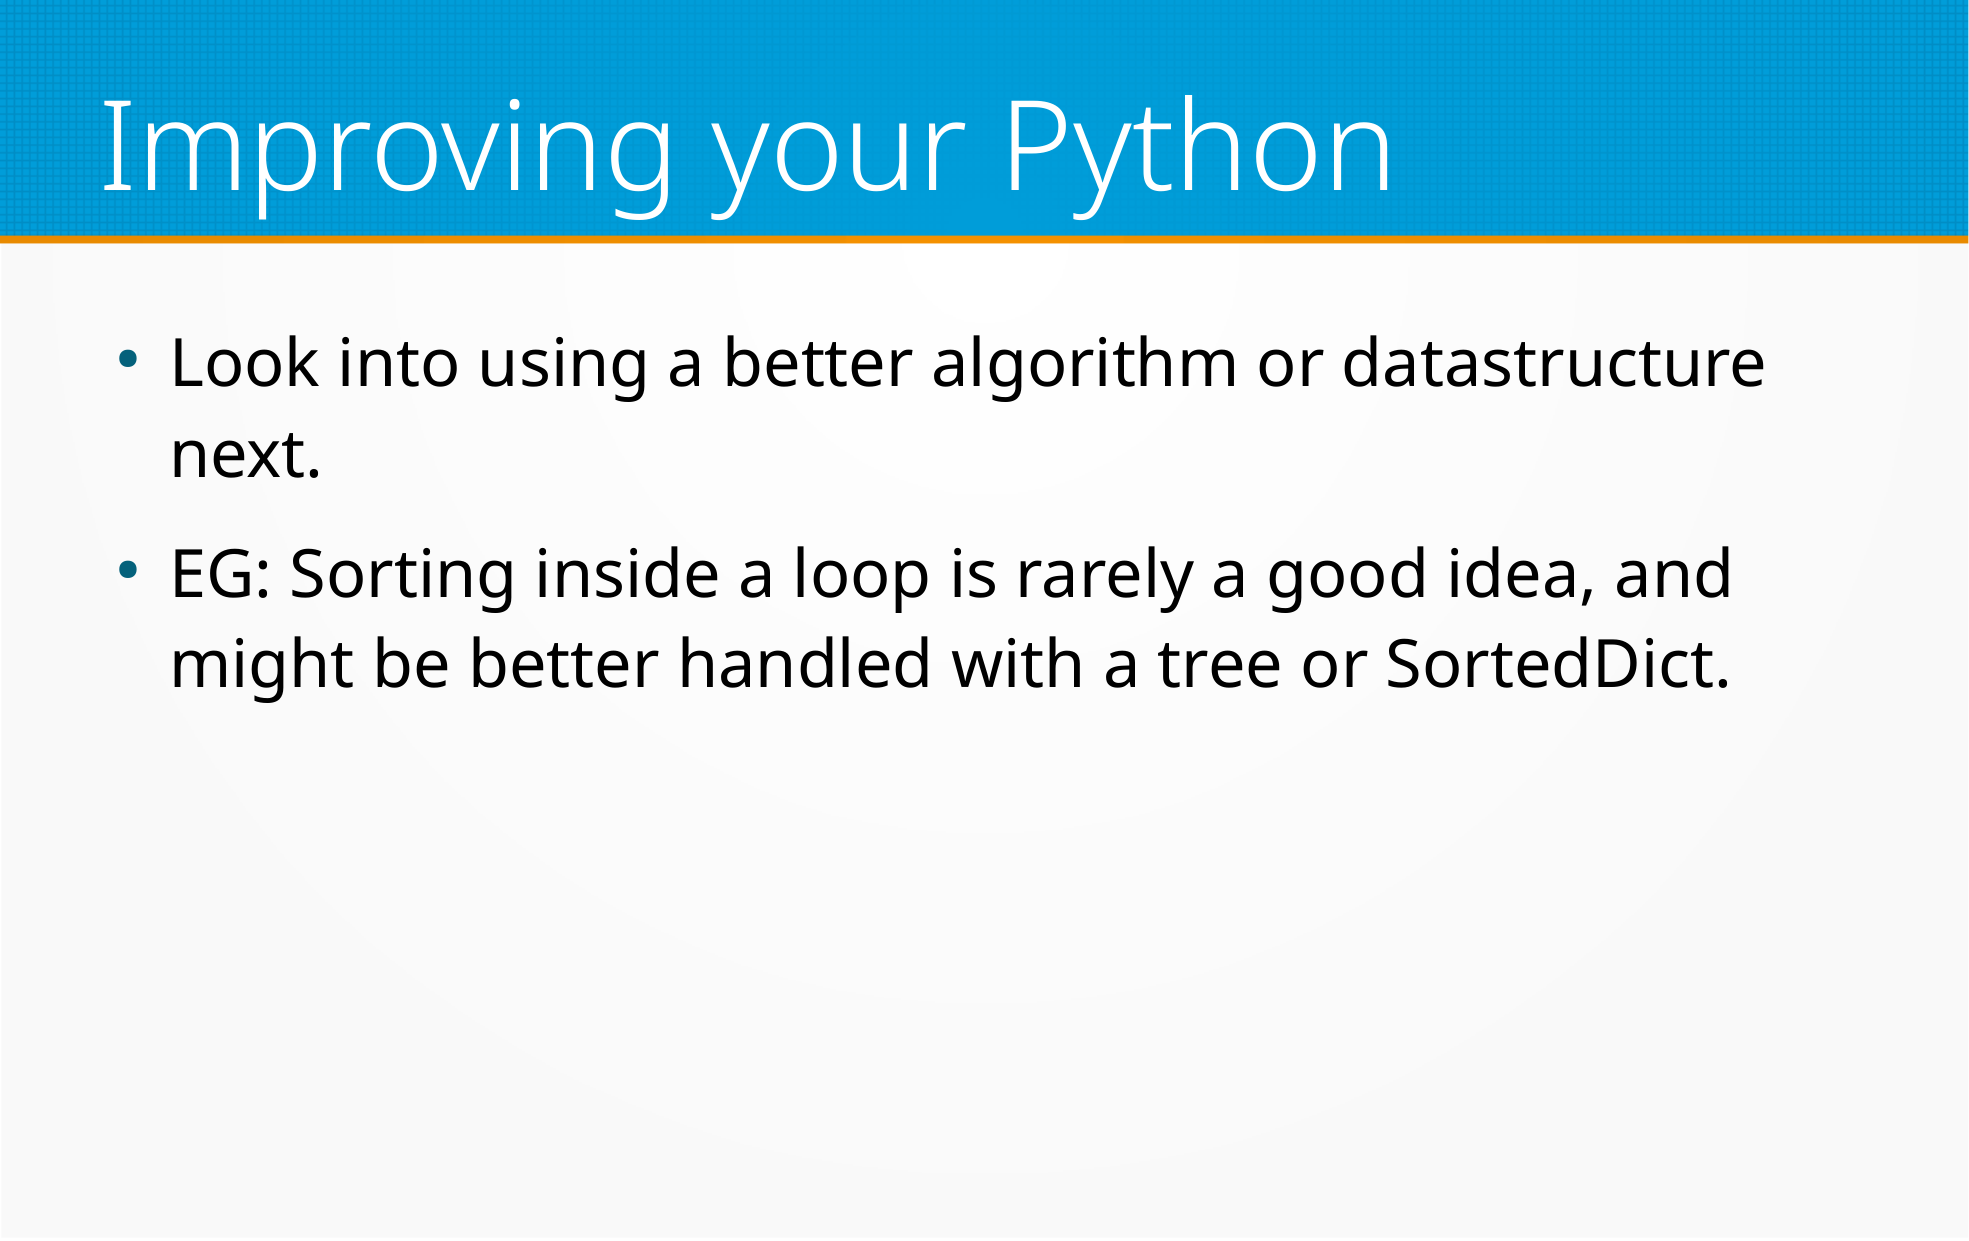

# Improving your Python
Look into using a better algorithm or datastructure next.
EG: Sorting inside a loop is rarely a good idea, and might be better handled with a tree or SortedDict.